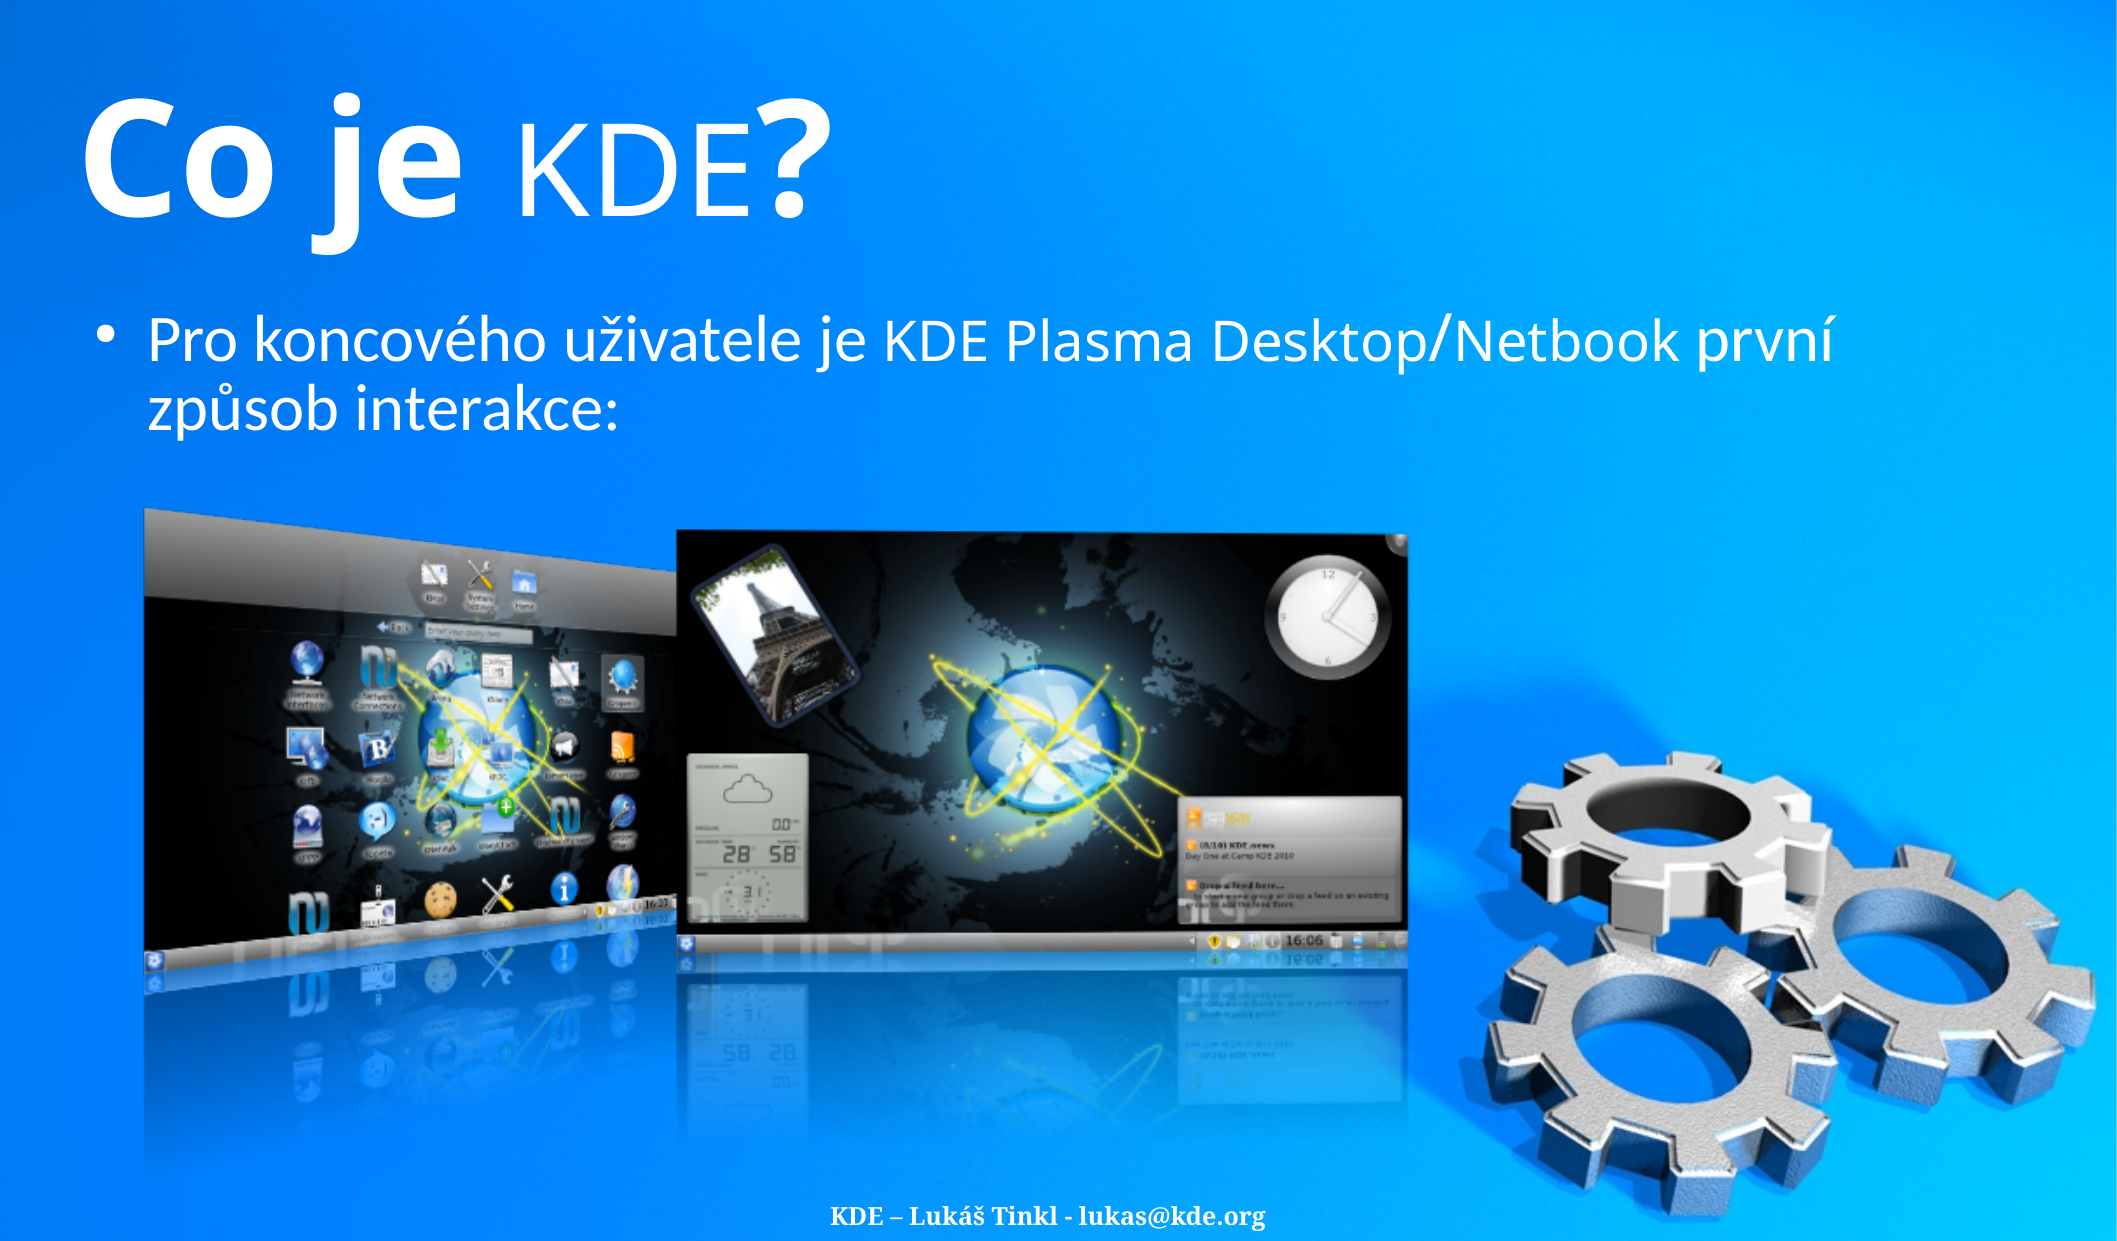

# Co je KDE?
Pro koncového uživatele je KDE Plasma Desktop/Netbook první způsob interakce:
KDE for Beginners - Sandro S. Andrade - sandroandrade@kde.org